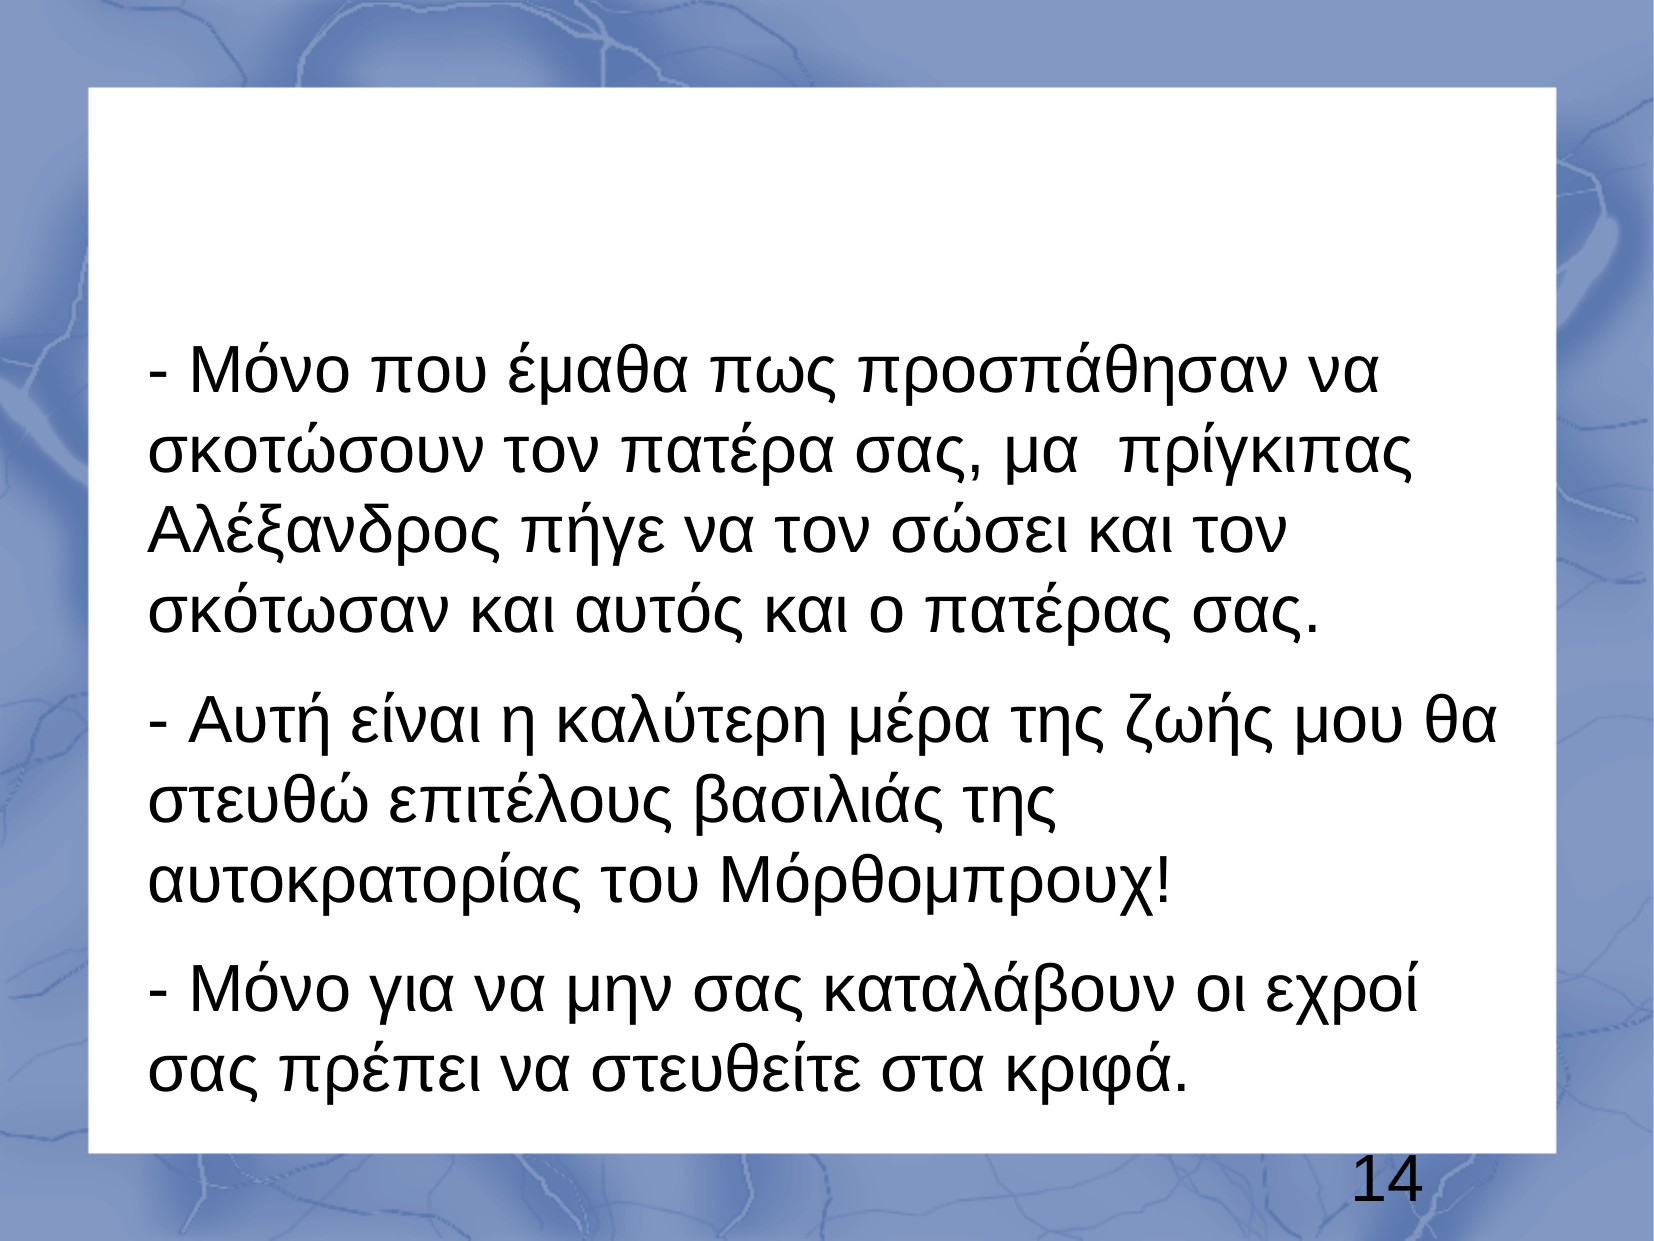

#
- Μόνο που έμαθα πως προσπάθησαν να σκοτώσουν τον πατέρα σας, μα πρίγκιπας Αλέξανδρος πήγε να τον σώσει και τον σκότωσαν και αυτός και ο πατέρας σας.
- Αυτή είναι η καλύτερη μέρα της ζωής μου θα στευθώ επιτέλους βασιλιάς της αυτοκρατορίας του Μόρθομπρουχ!
- Μόνο για να μην σας καταλάβουν οι εχροί σας πρέπει να στευθείτε στα κριφά.
 14